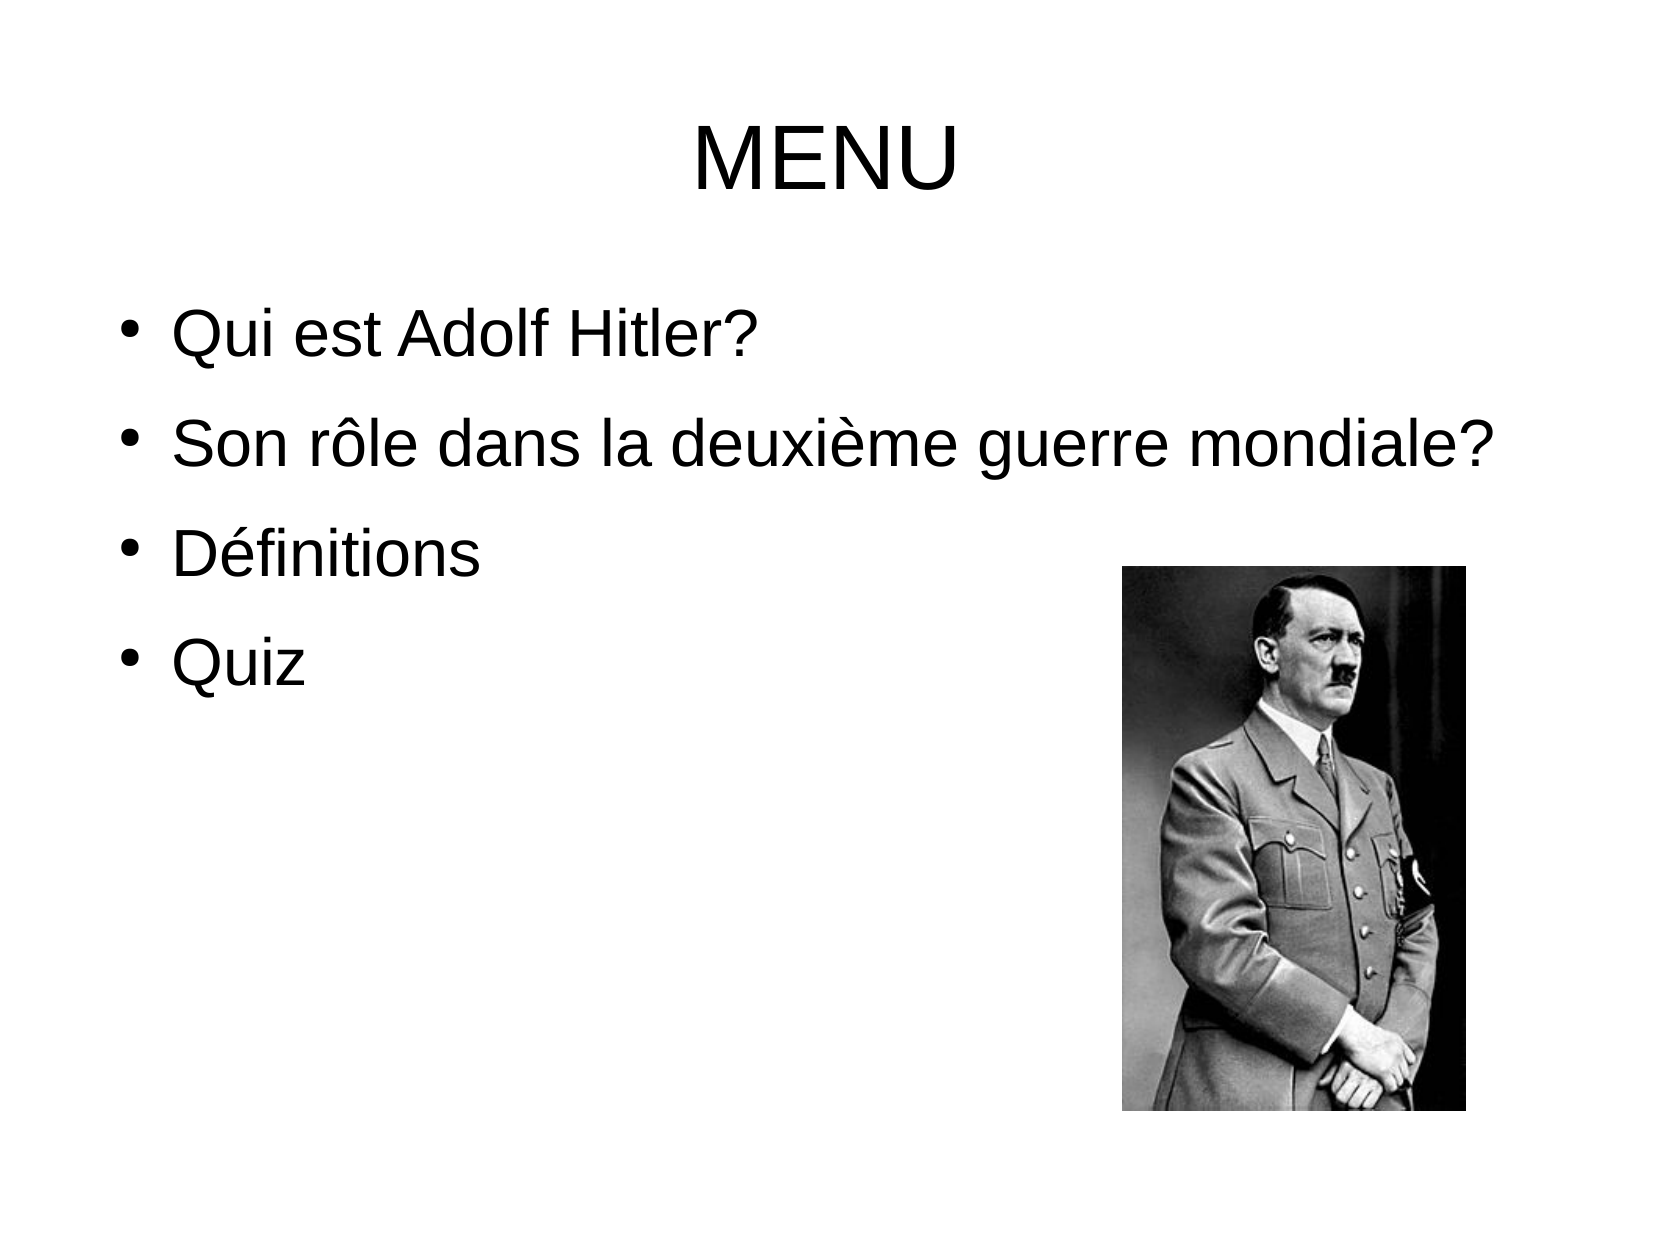

# MENU
Qui est Adolf Hitler?
Son rôle dans la deuxième guerre mondiale?
Définitions
Quiz